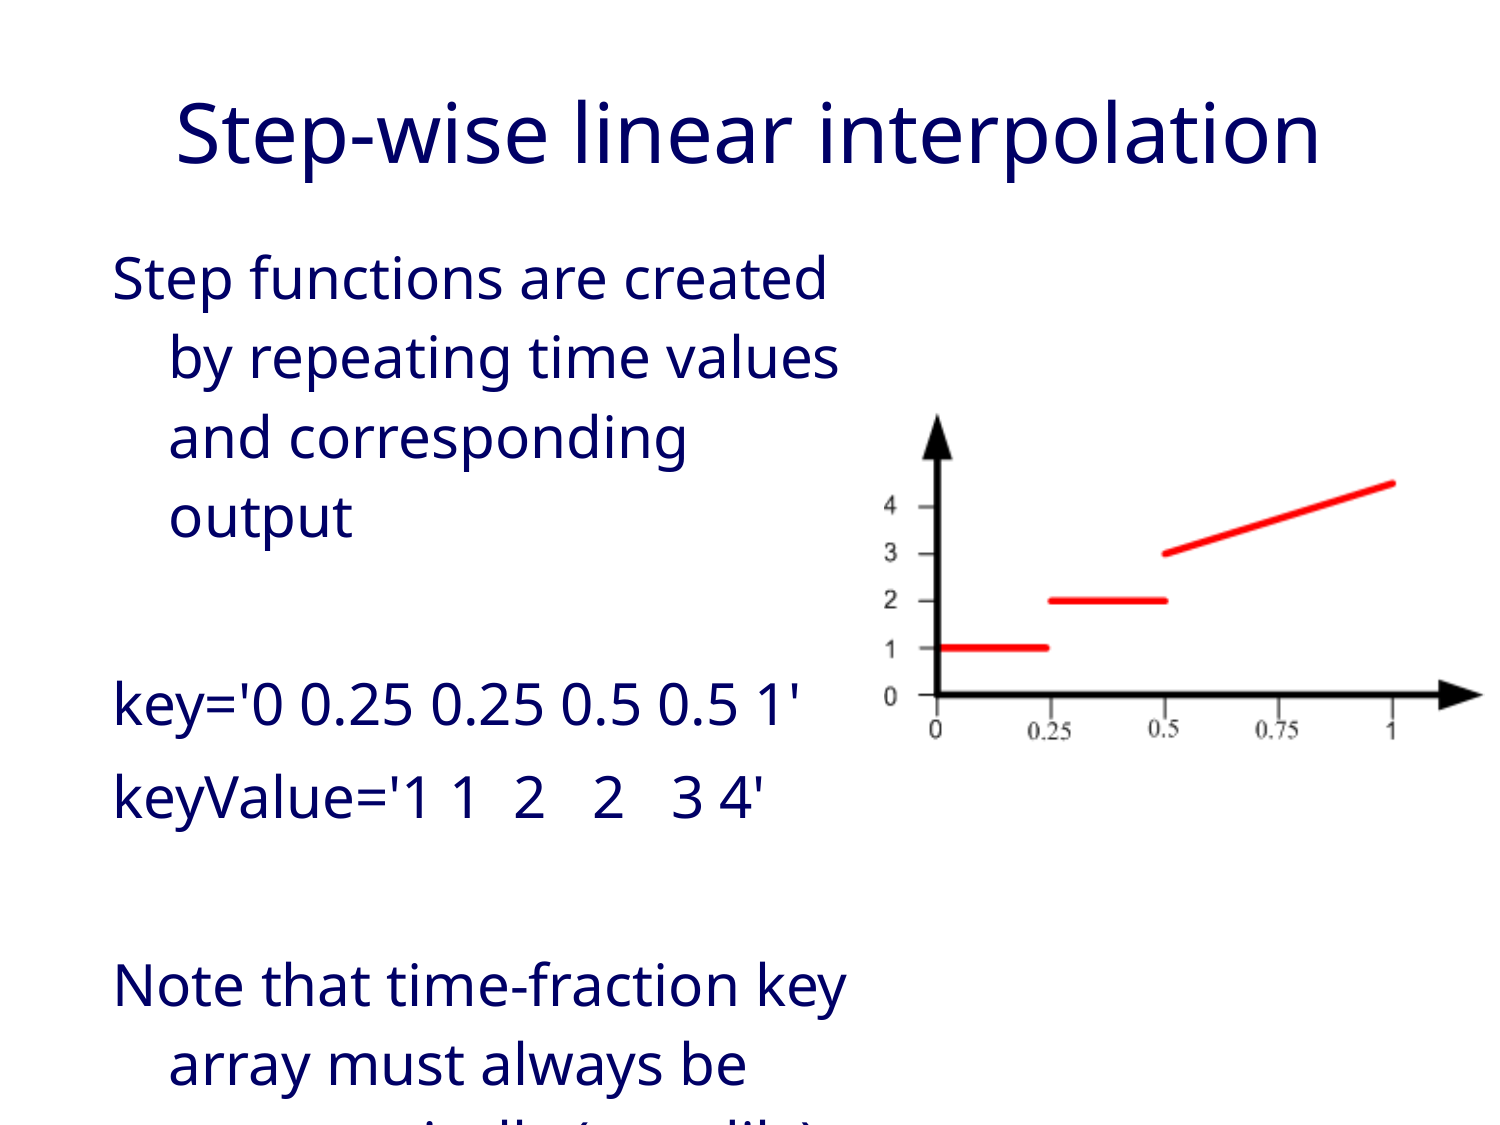

# Step-wise linear interpolation
Step functions are created by repeating time values and corresponding output
key='0 0.25 0.25 0.5 0.5 1'
keyValue='1 1 2 2 3 4'
Note that time-fraction key array must always be monotonically (steadily) increasing